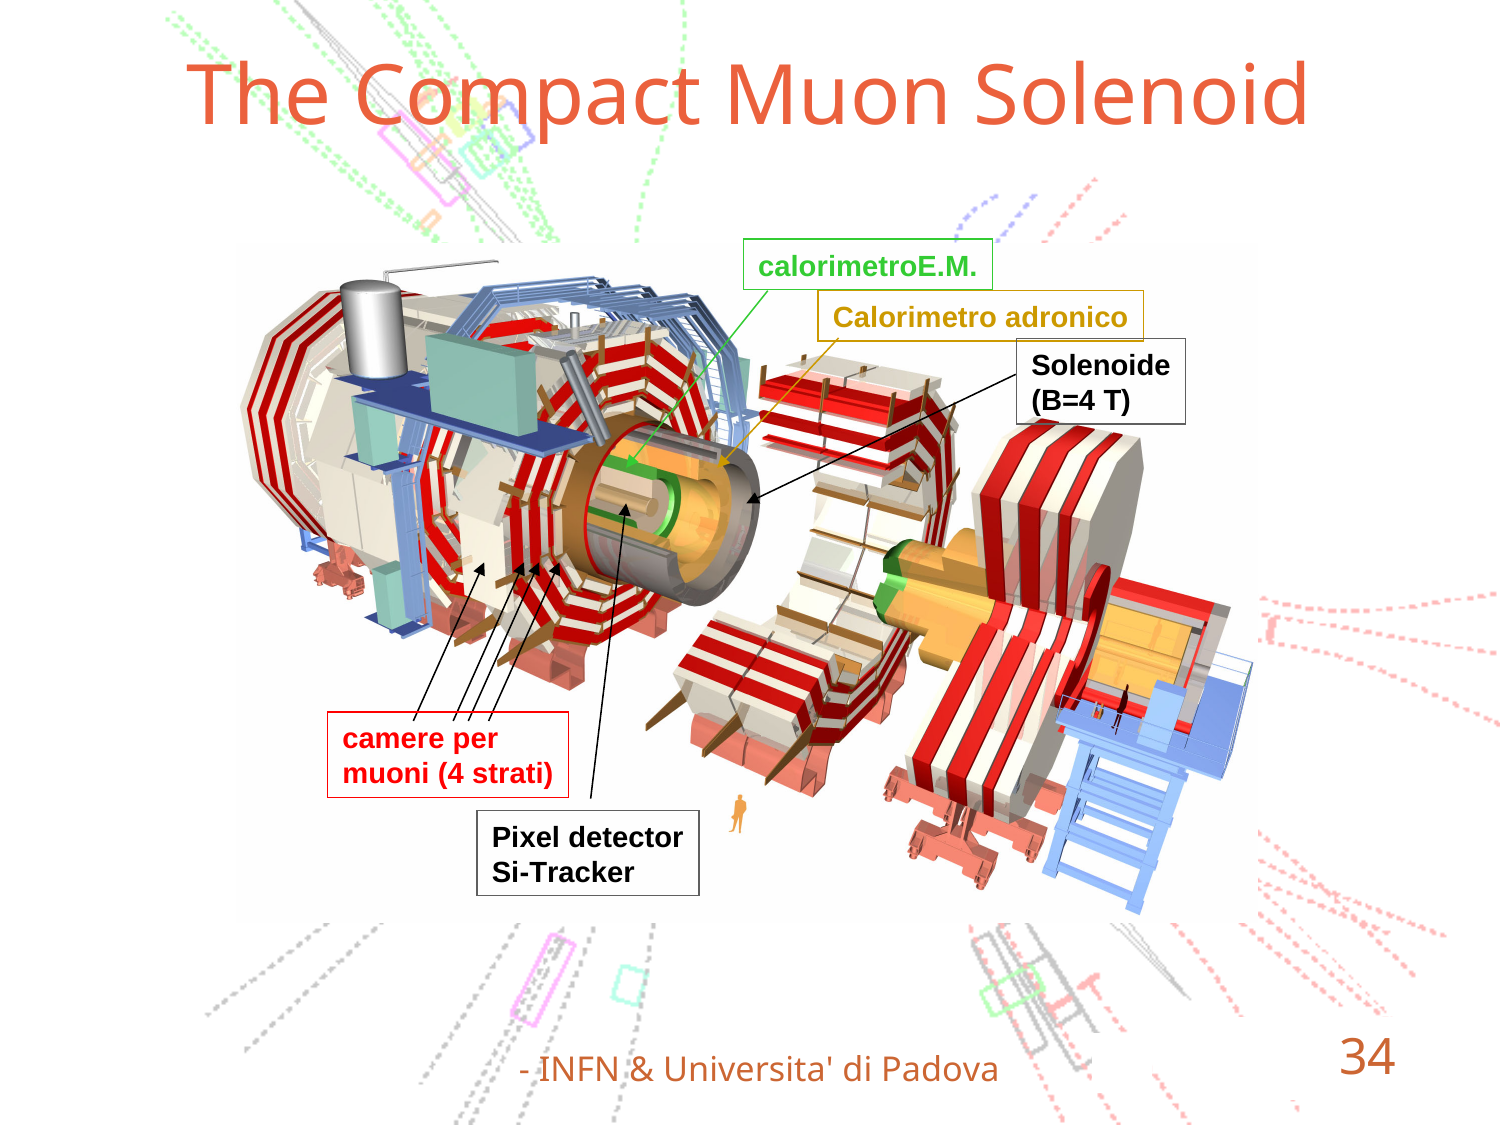

# The Compact Muon Solenoid
calorimetroE.M.
Calorimetro adronico
Solenoide
(B=4 T)
camere per
muoni (4 strati)
Pixel detector
Si-Tracker
34